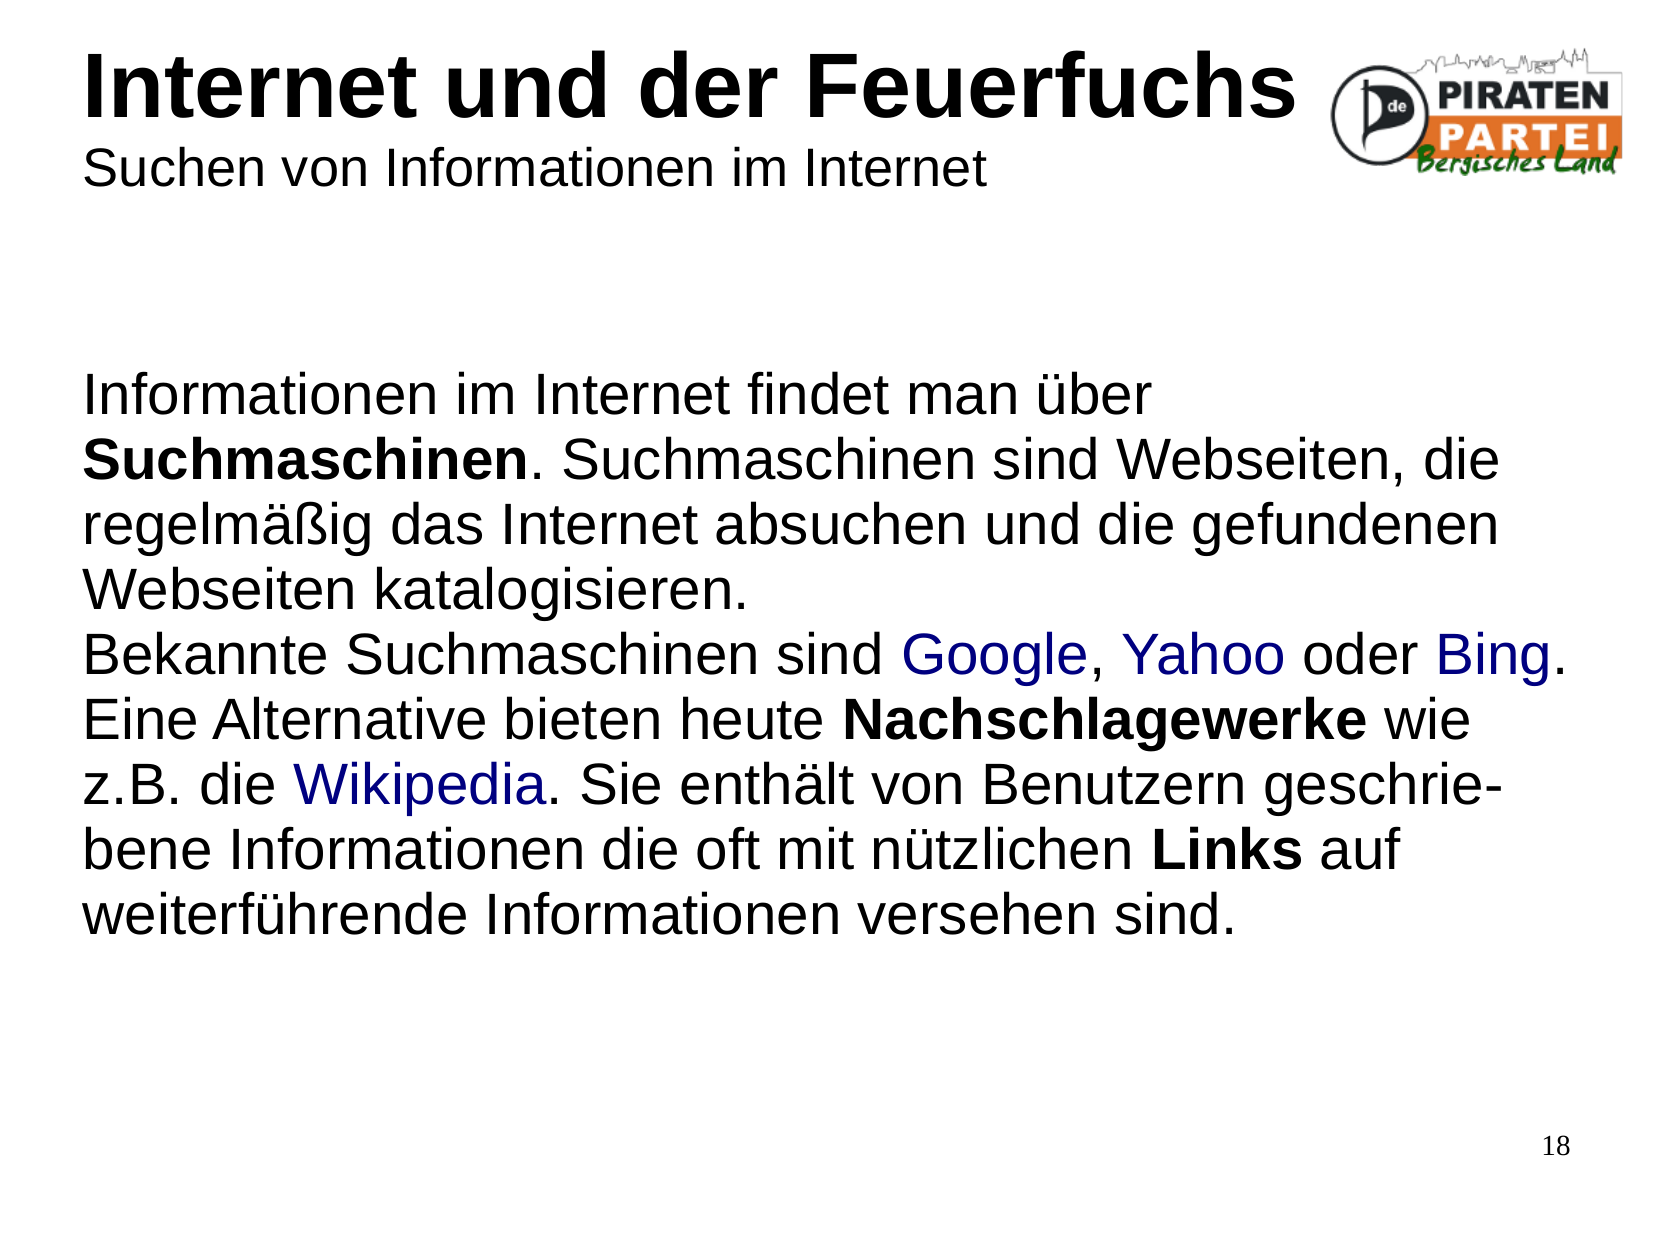

# Internet und der Feuerfuchs Suchen von Informationen im Internet
Informationen im Internet findet man über Suchmaschinen. Suchmaschinen sind Webseiten, die regelmäßig das Internet absuchen und die gefundenen Webseiten katalogisieren.
Bekannte Suchmaschinen sind Google, Yahoo oder Bing.
Eine Alternative bieten heute Nachschlagewerke wie z.B. die Wikipedia. Sie enthält von Benutzern geschrie-bene Informationen die oft mit nützlichen Links auf weiterführende Informationen versehen sind.
18